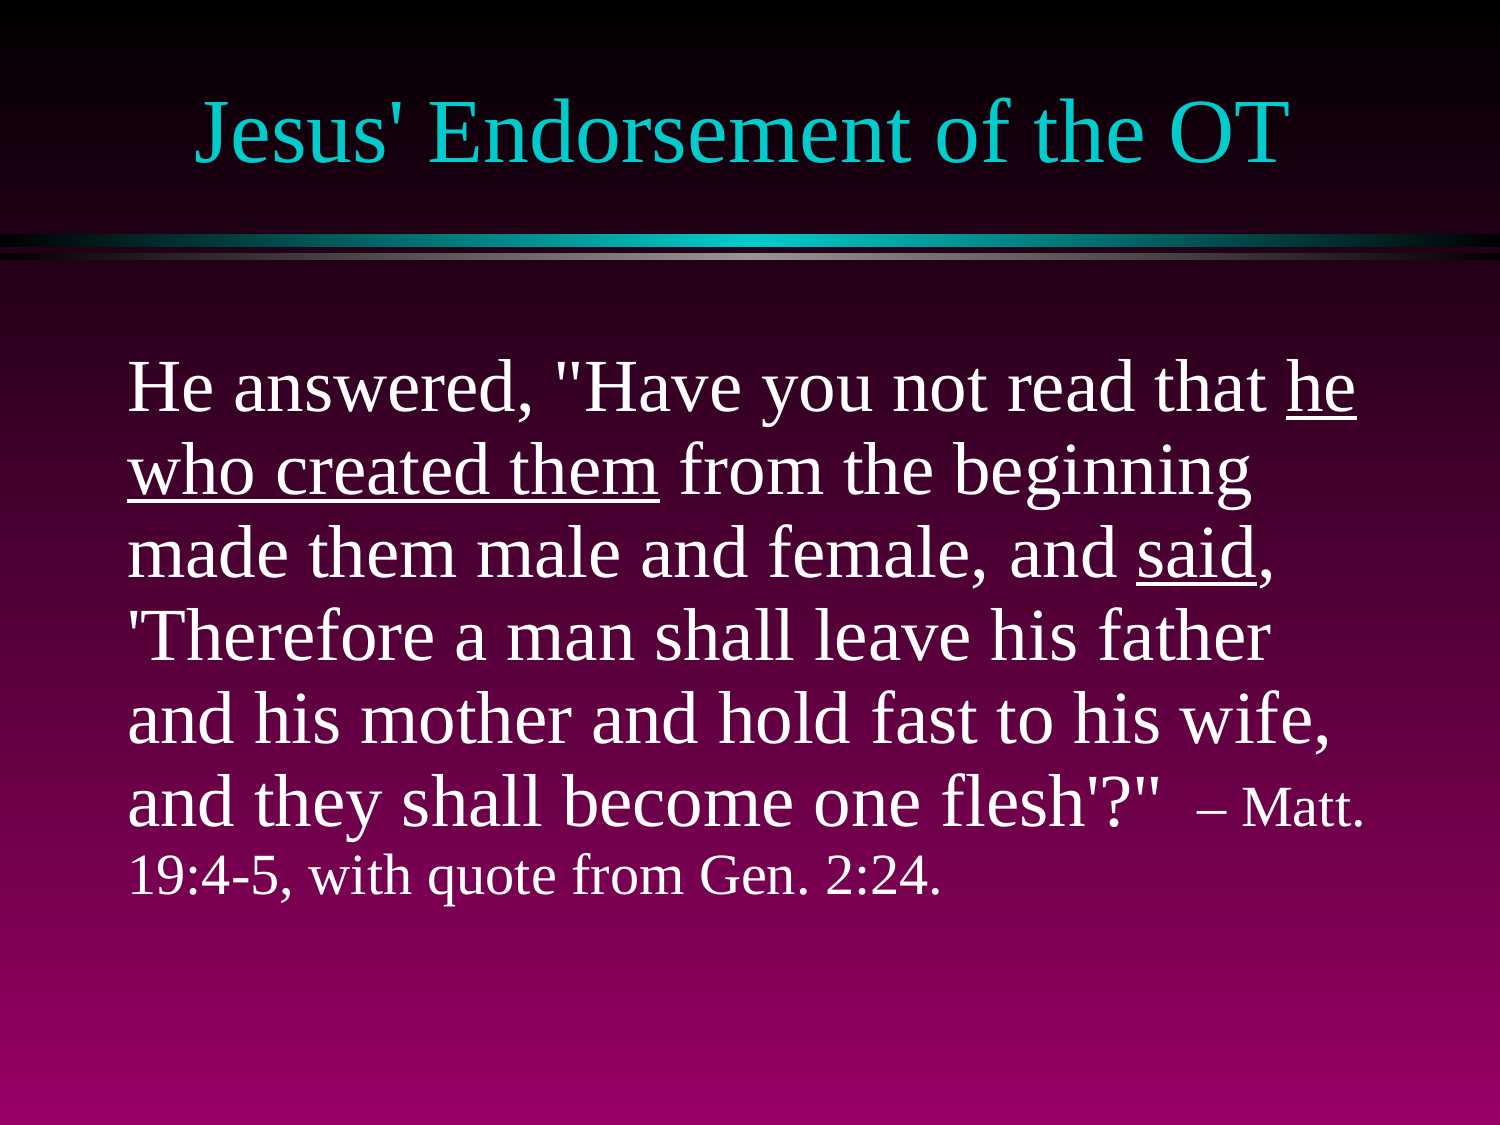

# Jesus' Endorsement of the OT
He answered, "Have you not read that he who created them from the beginning made them male and female, and said, 'Therefore a man shall leave his father and his mother and hold fast to his wife, and they shall become one flesh'?" – Matt. 19:4-5, with quote from Gen. 2:24.